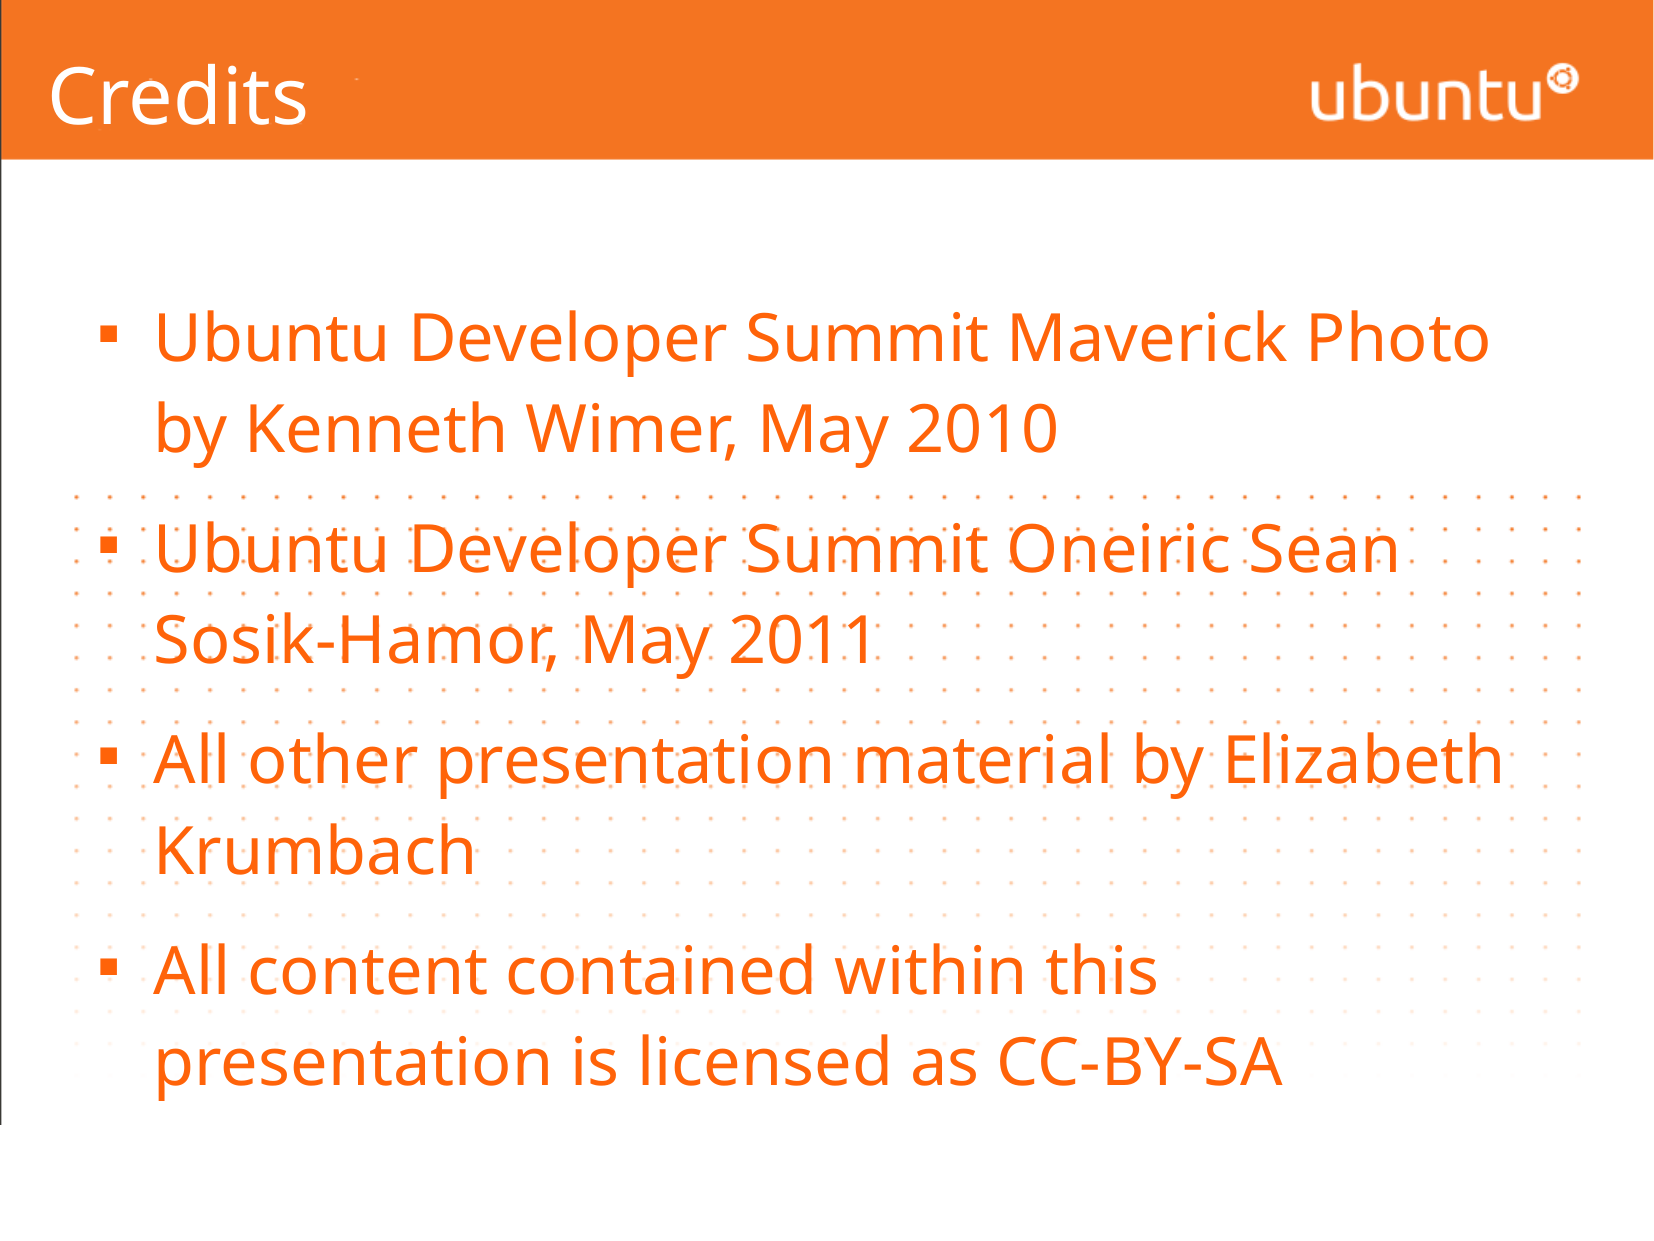

# Credits
Ubuntu Developer Summit Maverick Photo by Kenneth Wimer, May 2010
Ubuntu Developer Summit Oneiric Sean Sosik-Hamor, May 2011
All other presentation material by Elizabeth Krumbach
All content contained within this presentation is licensed as CC-BY-SA